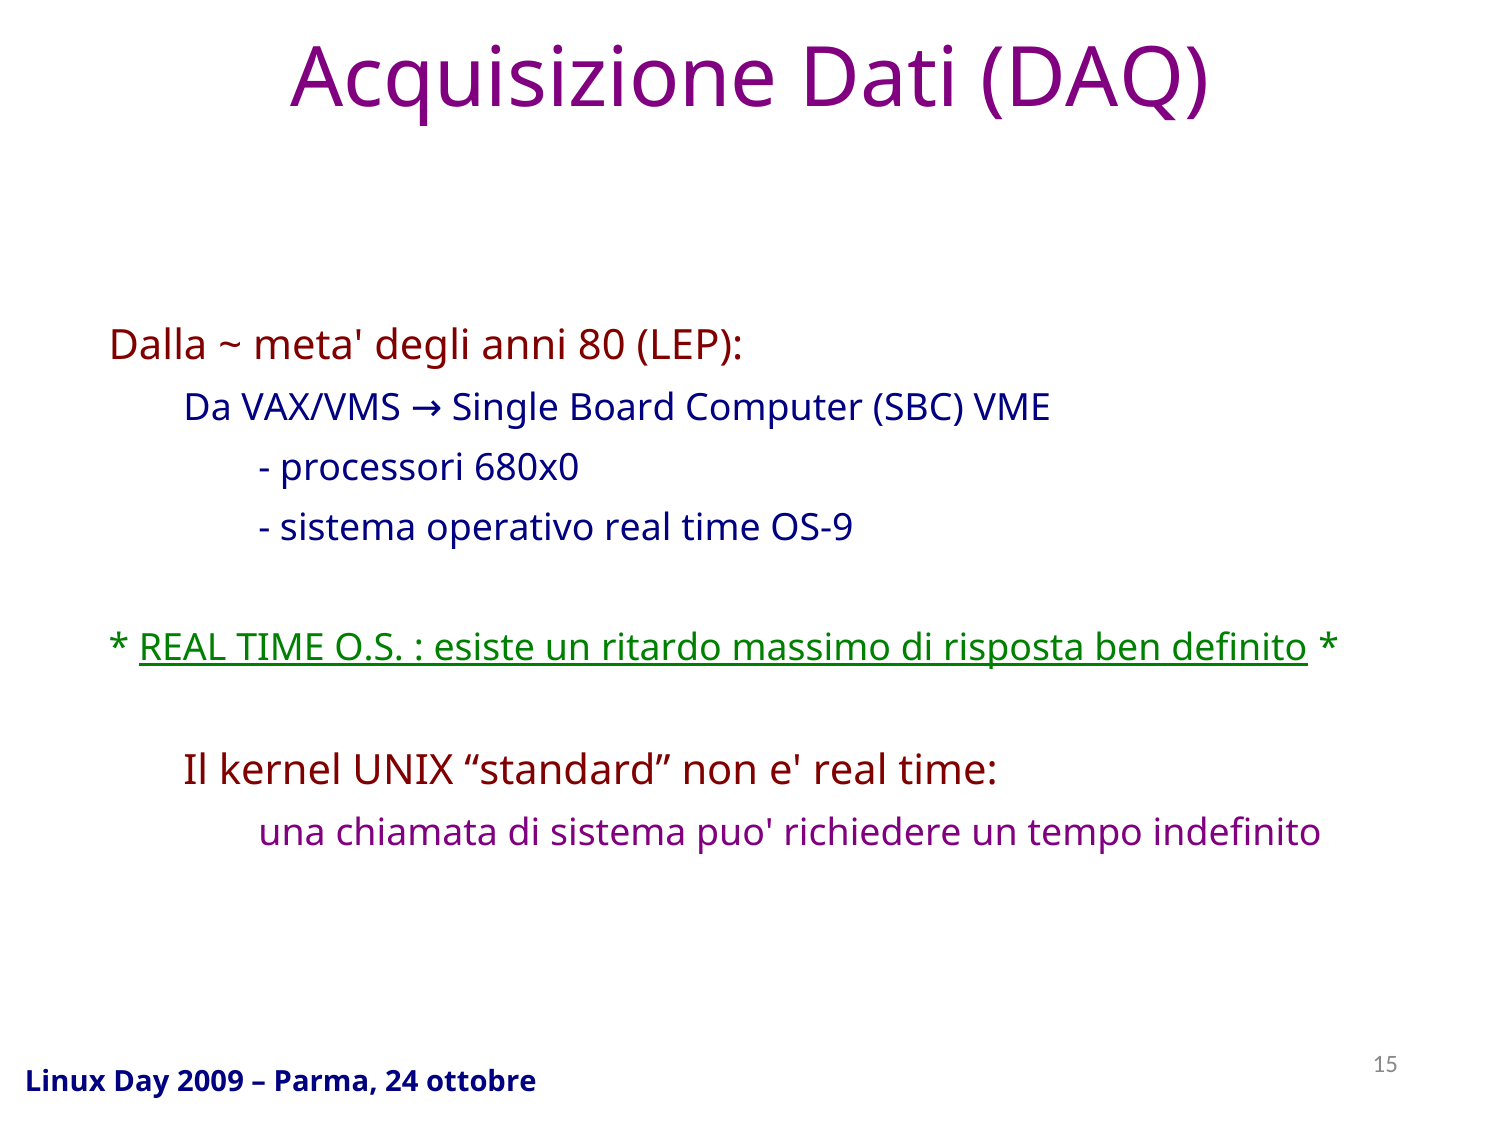

Acquisizione Dati (DAQ)‏
# Dalla ~ meta' degli anni 80 (LEP):
	Da VAX/VMS → Single Board Computer (SBC) VME
		- processori 680x0
		- sistema operativo real time OS-9
* REAL TIME O.S. : esiste un ritardo massimo di risposta ben definito *
	Il kernel UNIX “standard” non e' real time:
		una chiamata di sistema puo' richiedere un tempo indefinito
15